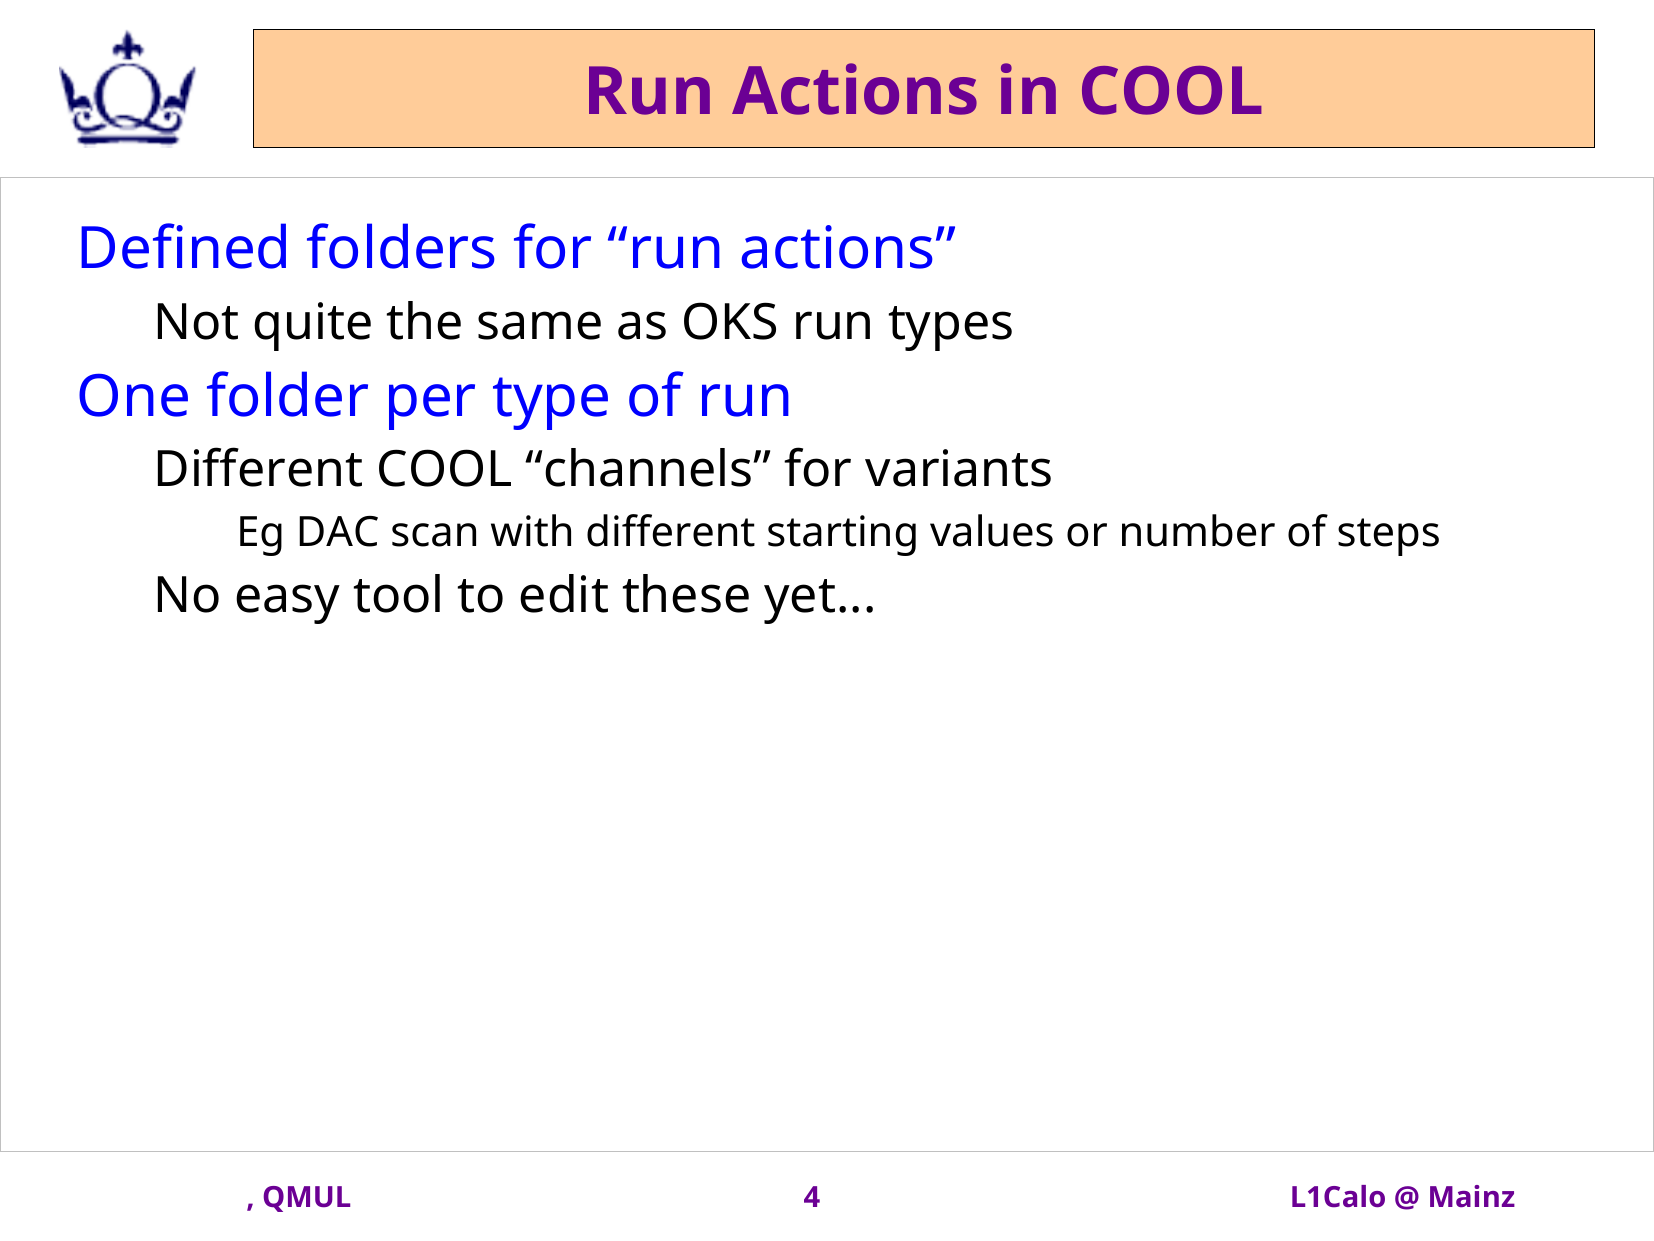

# Run Actions in COOL
Defined folders for “run actions”
Not quite the same as OKS run types
One folder per type of run
Different COOL “channels” for variants
Eg DAC scan with different starting values or number of steps
No easy tool to edit these yet...